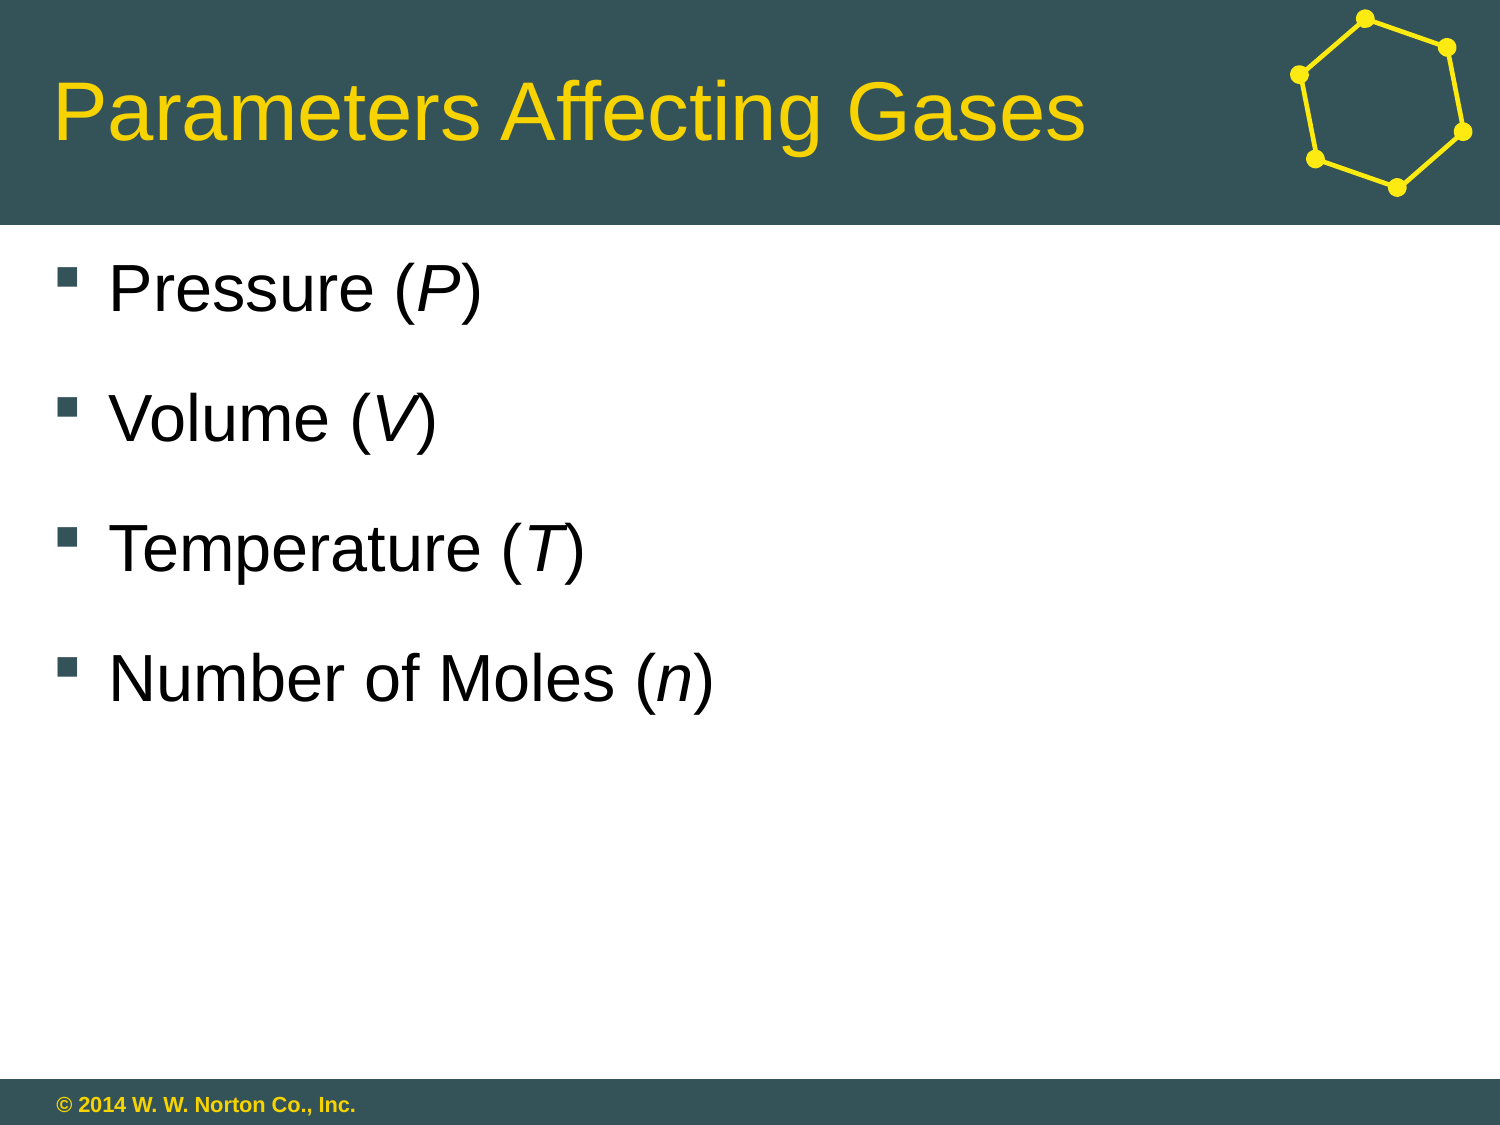

# Parameters Affecting Gases
Pressure (P)
Volume (V)
Temperature (T)
Number of Moles (n)